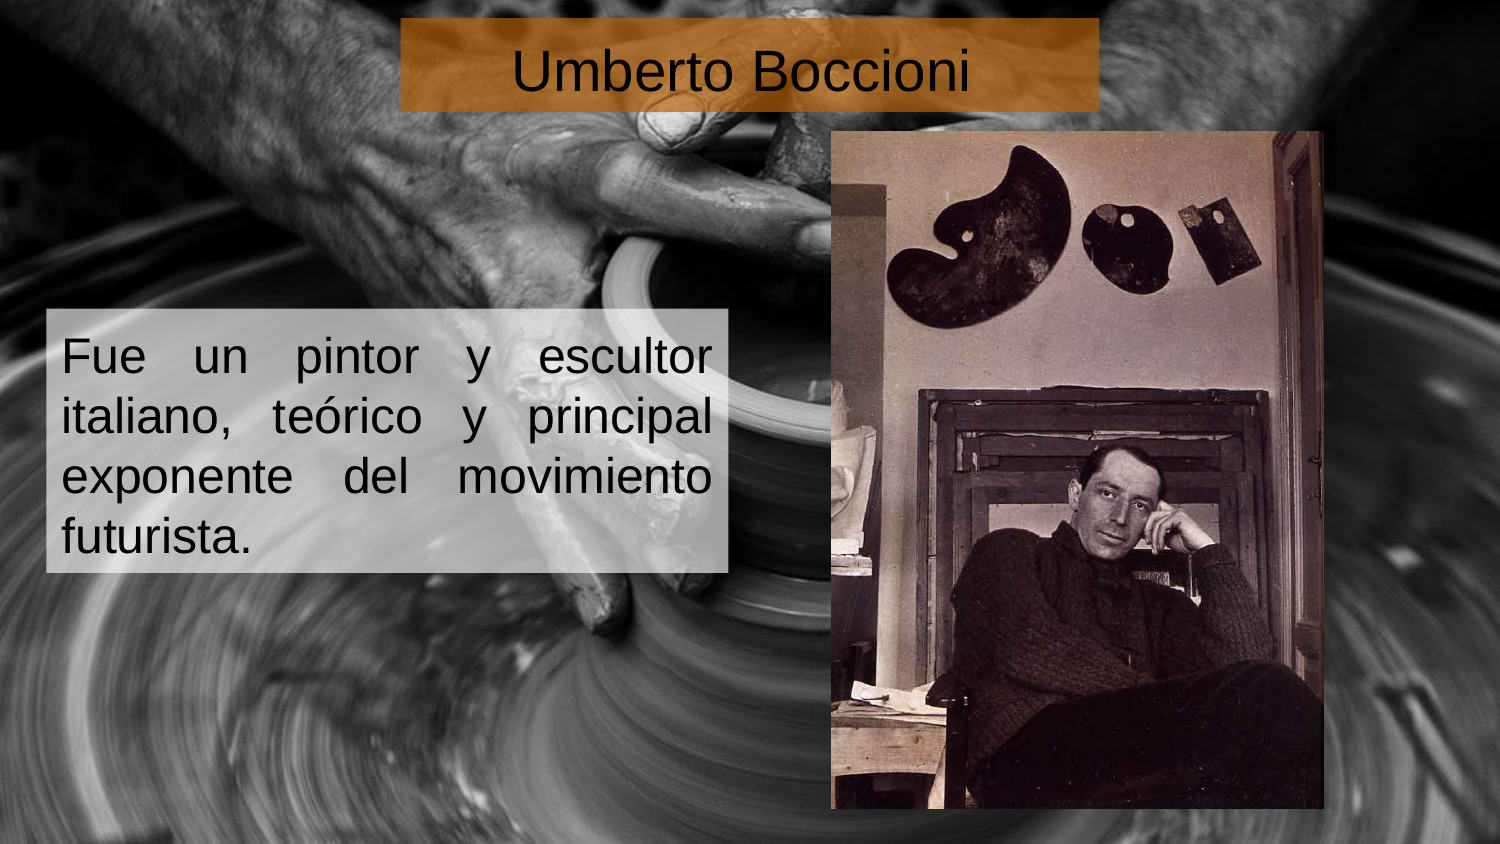

# Umberto Boccioni
Fue un pintor y escultor italiano, teórico y principal exponente del movimiento futurista.